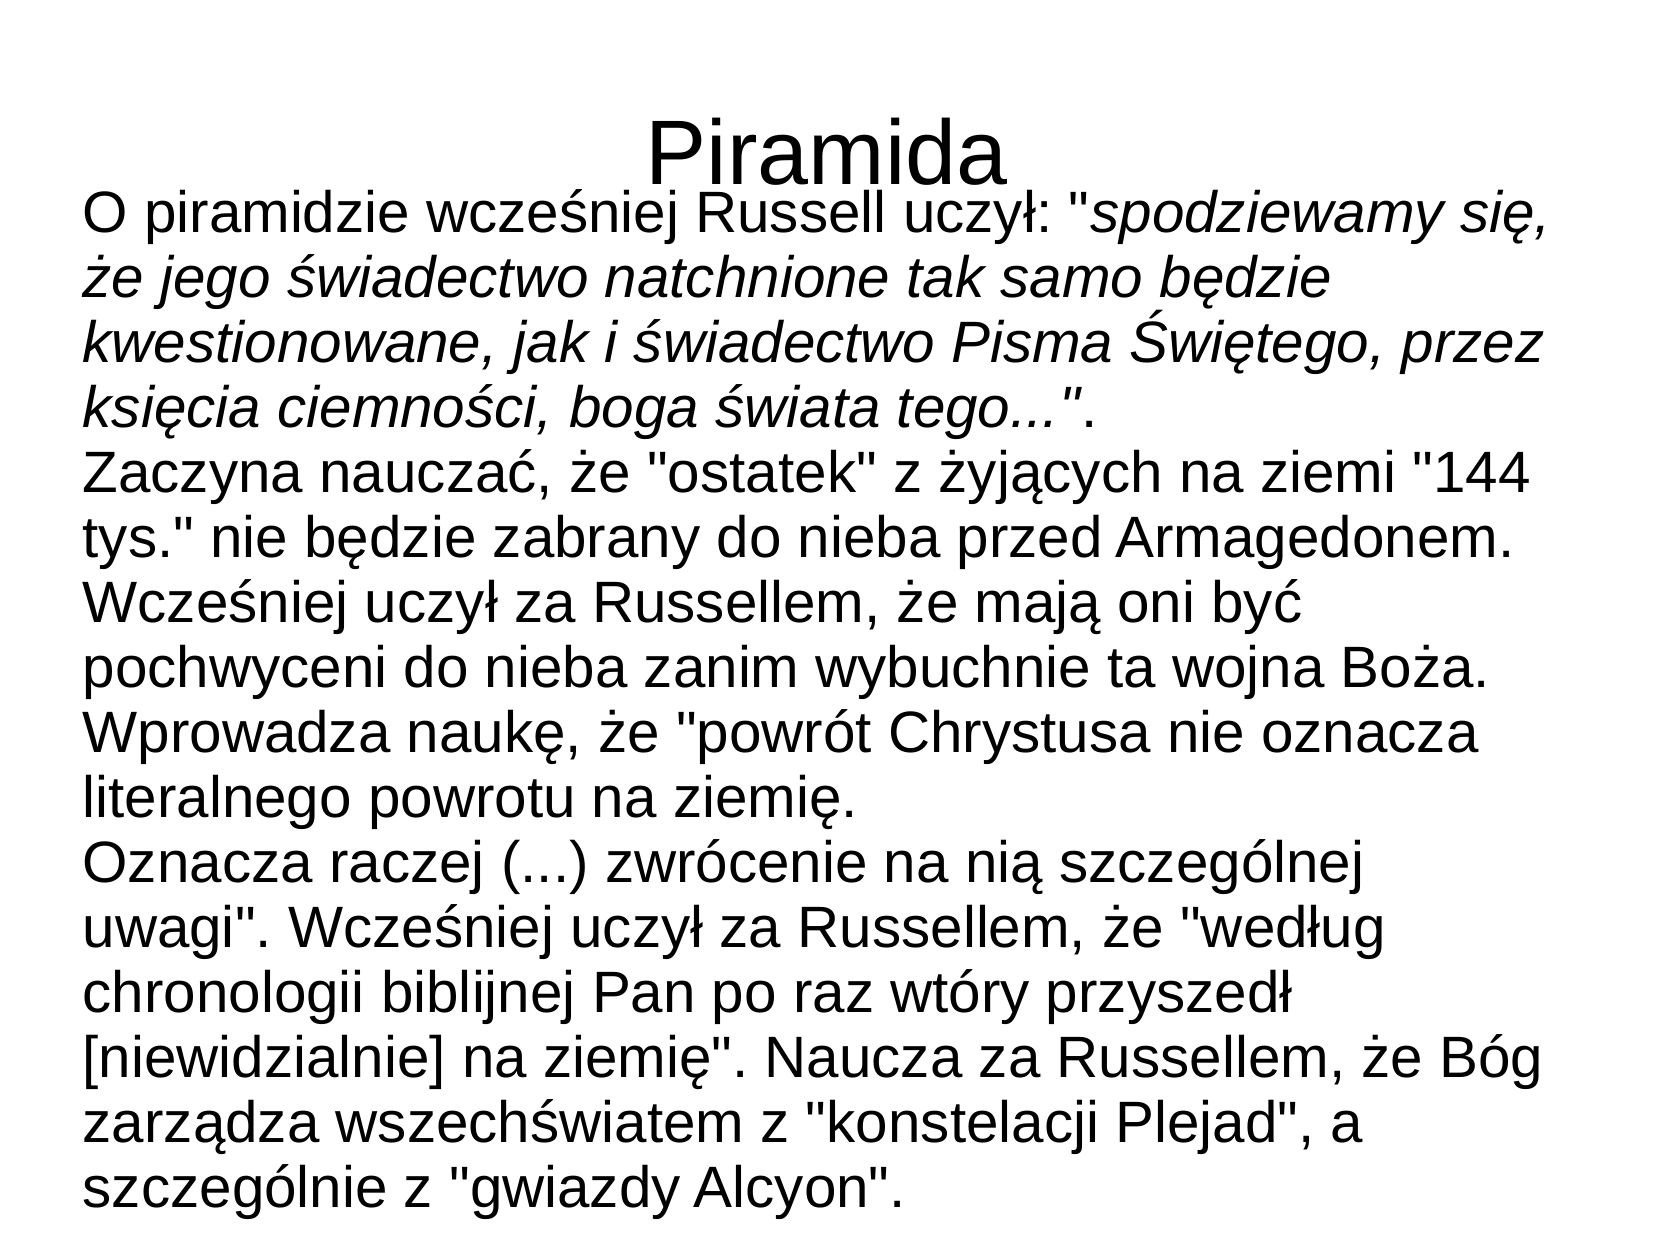

# Piramida
O piramidzie wcześniej Russell uczył: "spodziewamy się, że jego świadectwo natchnione tak samo będzie kwestionowane, jak i świadectwo Pisma Świętego, przez księcia ciemności, boga świata tego...".
Zaczyna nauczać, że "ostatek" z żyjących na ziemi "144 tys." nie będzie zabrany do nieba przed Armagedonem. Wcześniej uczył za Russellem, że mają oni być pochwyceni do nieba zanim wybuchnie ta wojna Boża.
Wprowadza naukę, że "powrót Chrystusa nie oznacza literalnego powrotu na ziemię.
Oznacza raczej (...) zwrócenie na nią szczególnej uwagi". Wcześniej uczył za Russellem, że "według chronologii biblijnej Pan po raz wtóry przyszedł [niewidzialnie] na ziemię". Naucza za Russellem, że Bóg zarządza wszechświatem z "konstelacji Plejad", a szczególnie z "gwiazdy Alcyon".